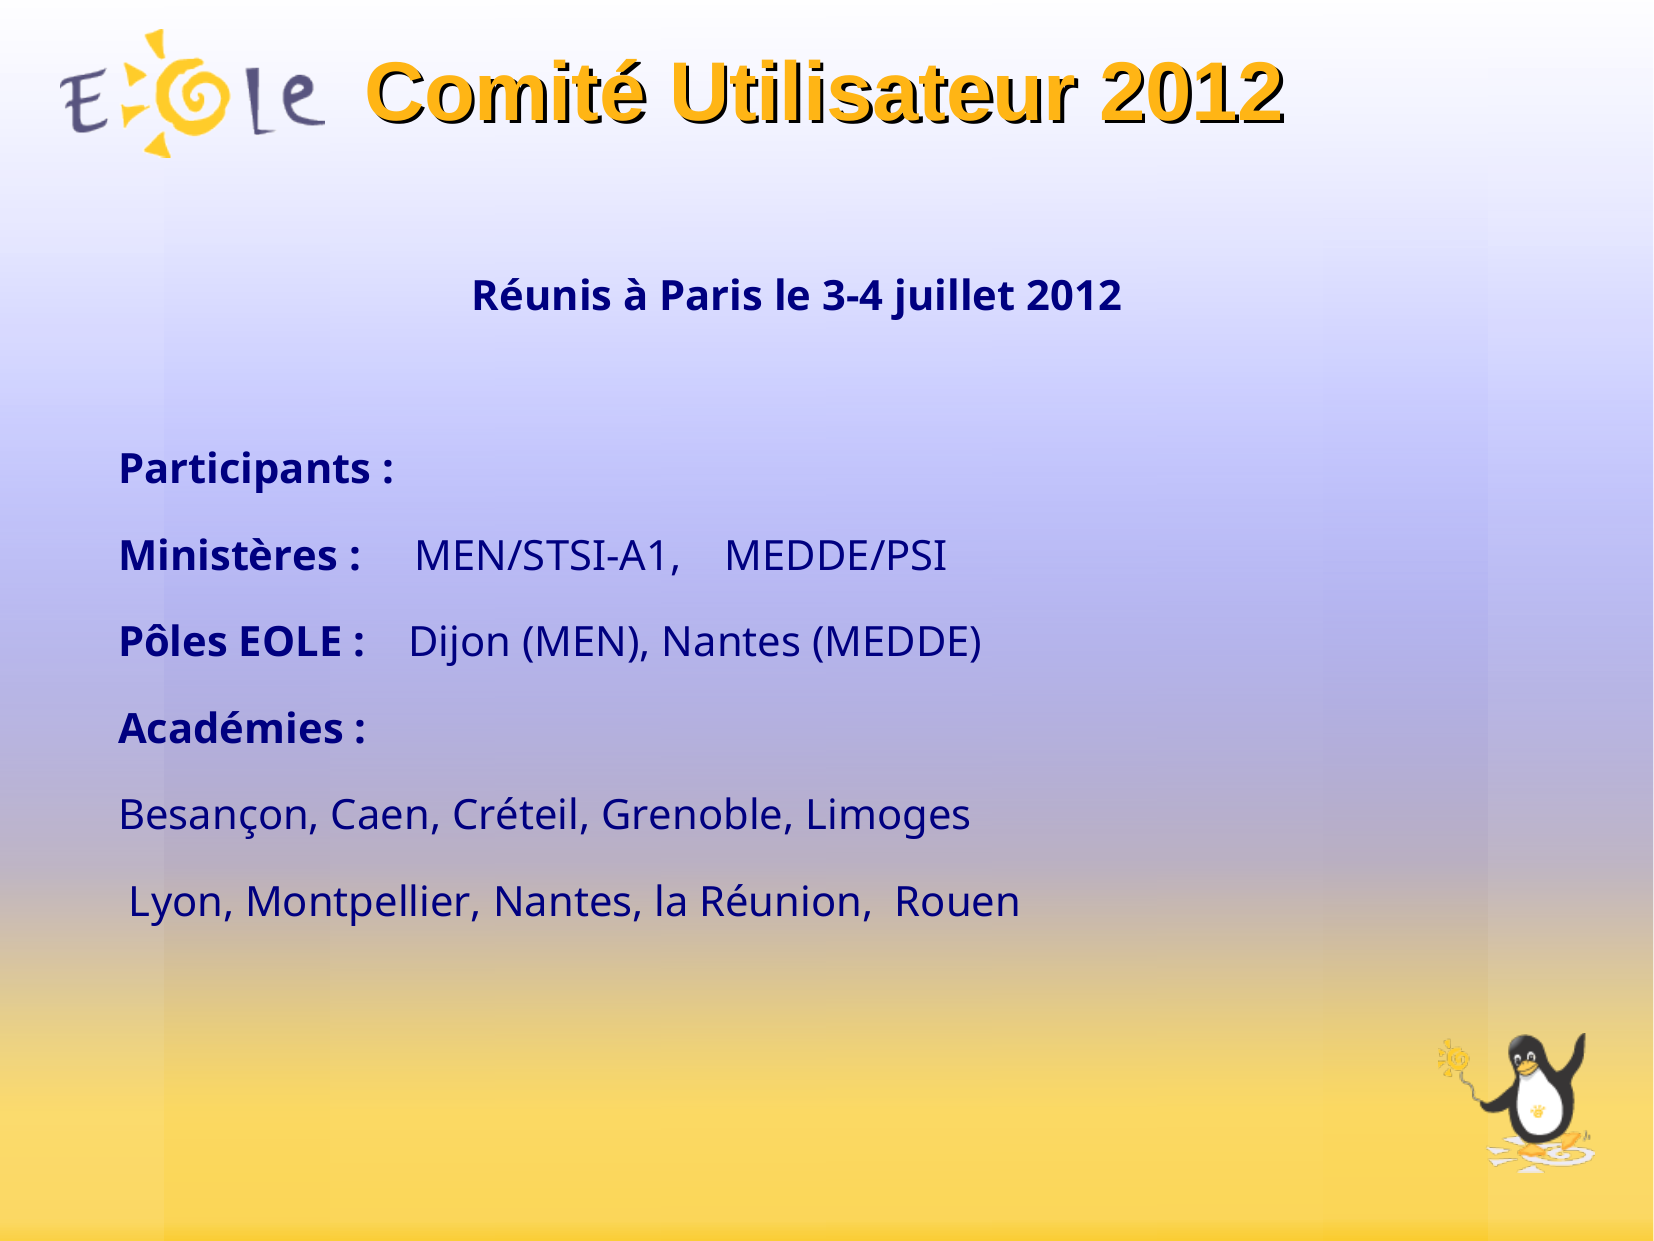

# Comité Utilisateur 2012
Réunis à Paris le 3-4 juillet 2012
Participants :
Ministères : MEN/STSI-A1, MEDDE/PSI
Pôles EOLE : Dijon (MEN), Nantes (MEDDE)
Académies :
Besançon, Caen, Créteil, Grenoble, Limoges
 Lyon, Montpellier, Nantes, la Réunion, Rouen